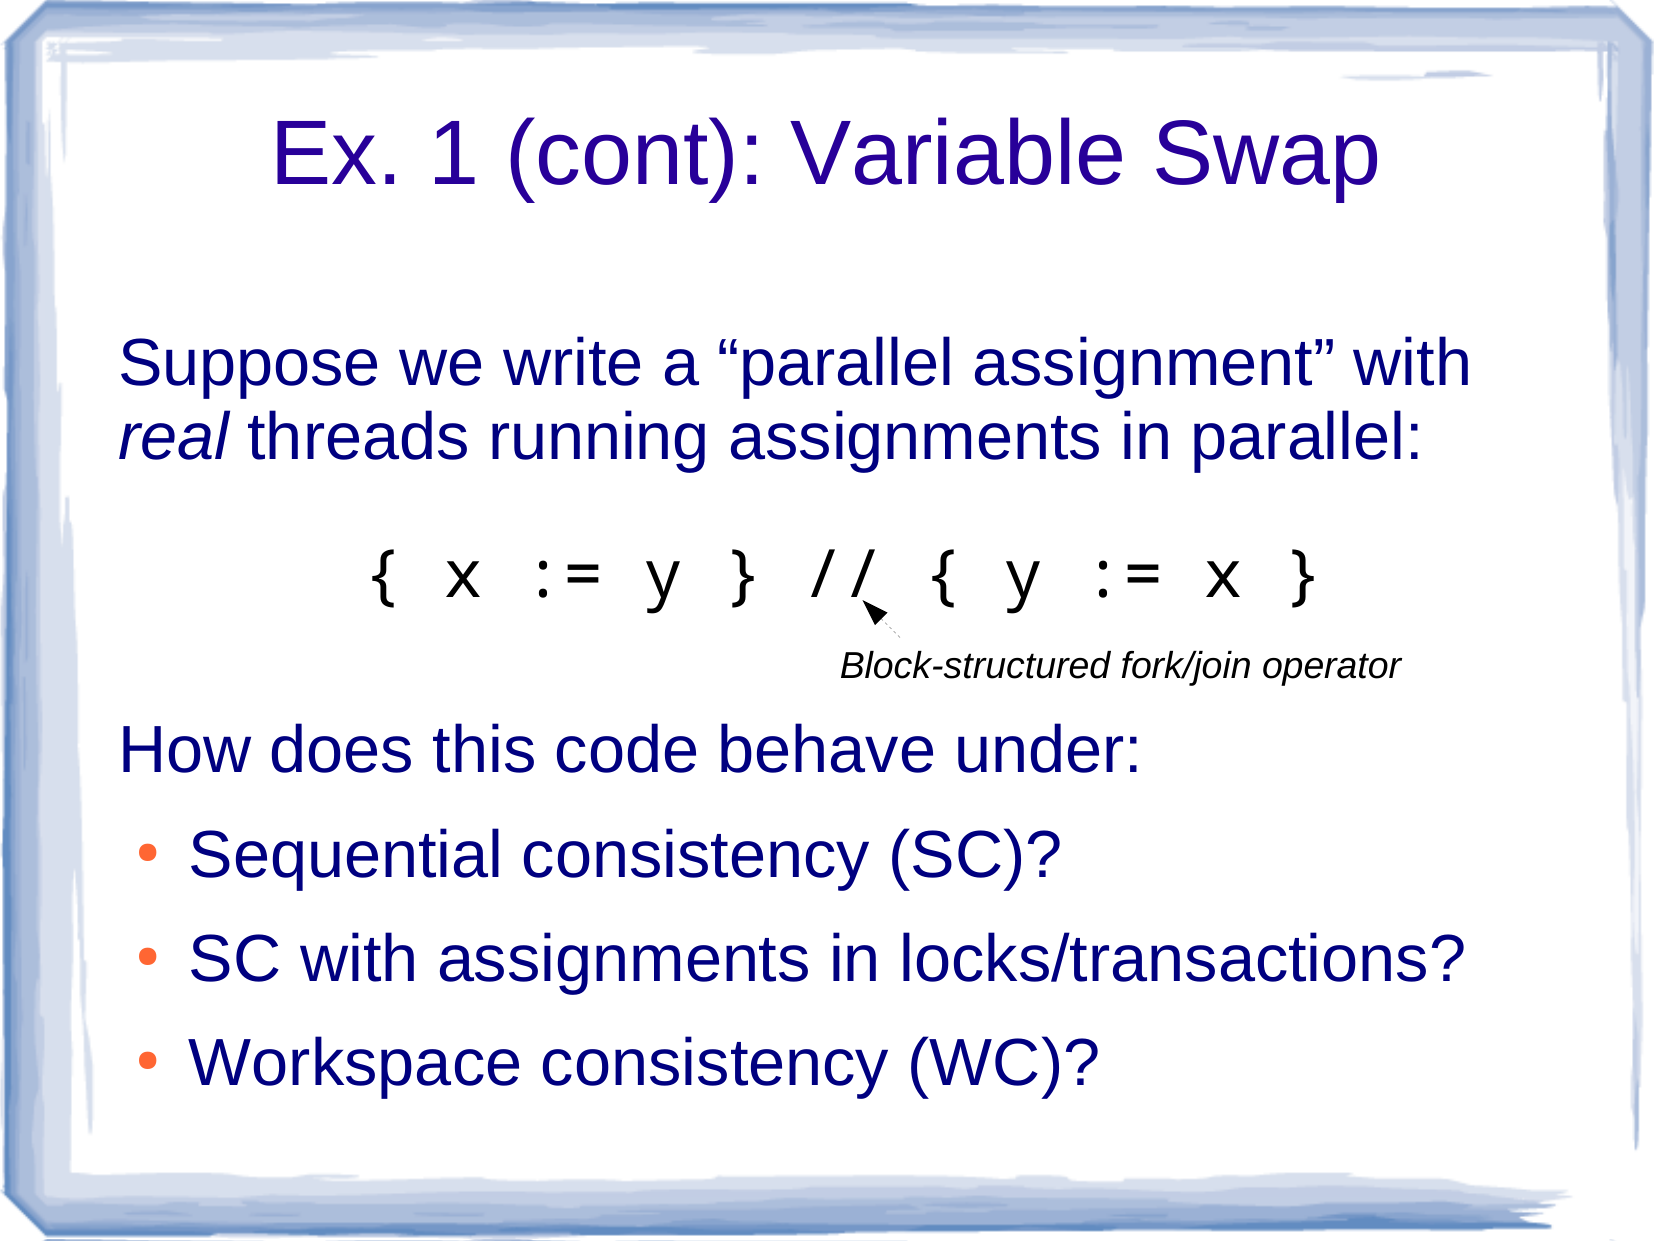

# Ex. 1 (cont): Variable Swap
Suppose we write a “parallel assignment” with real threads running assignments in parallel:
How does this code behave under:
Sequential consistency (SC)?
SC with assignments in locks/transactions?
Workspace consistency (WC)?
{ x := y } // { y := x }
Block-structured fork/join operator